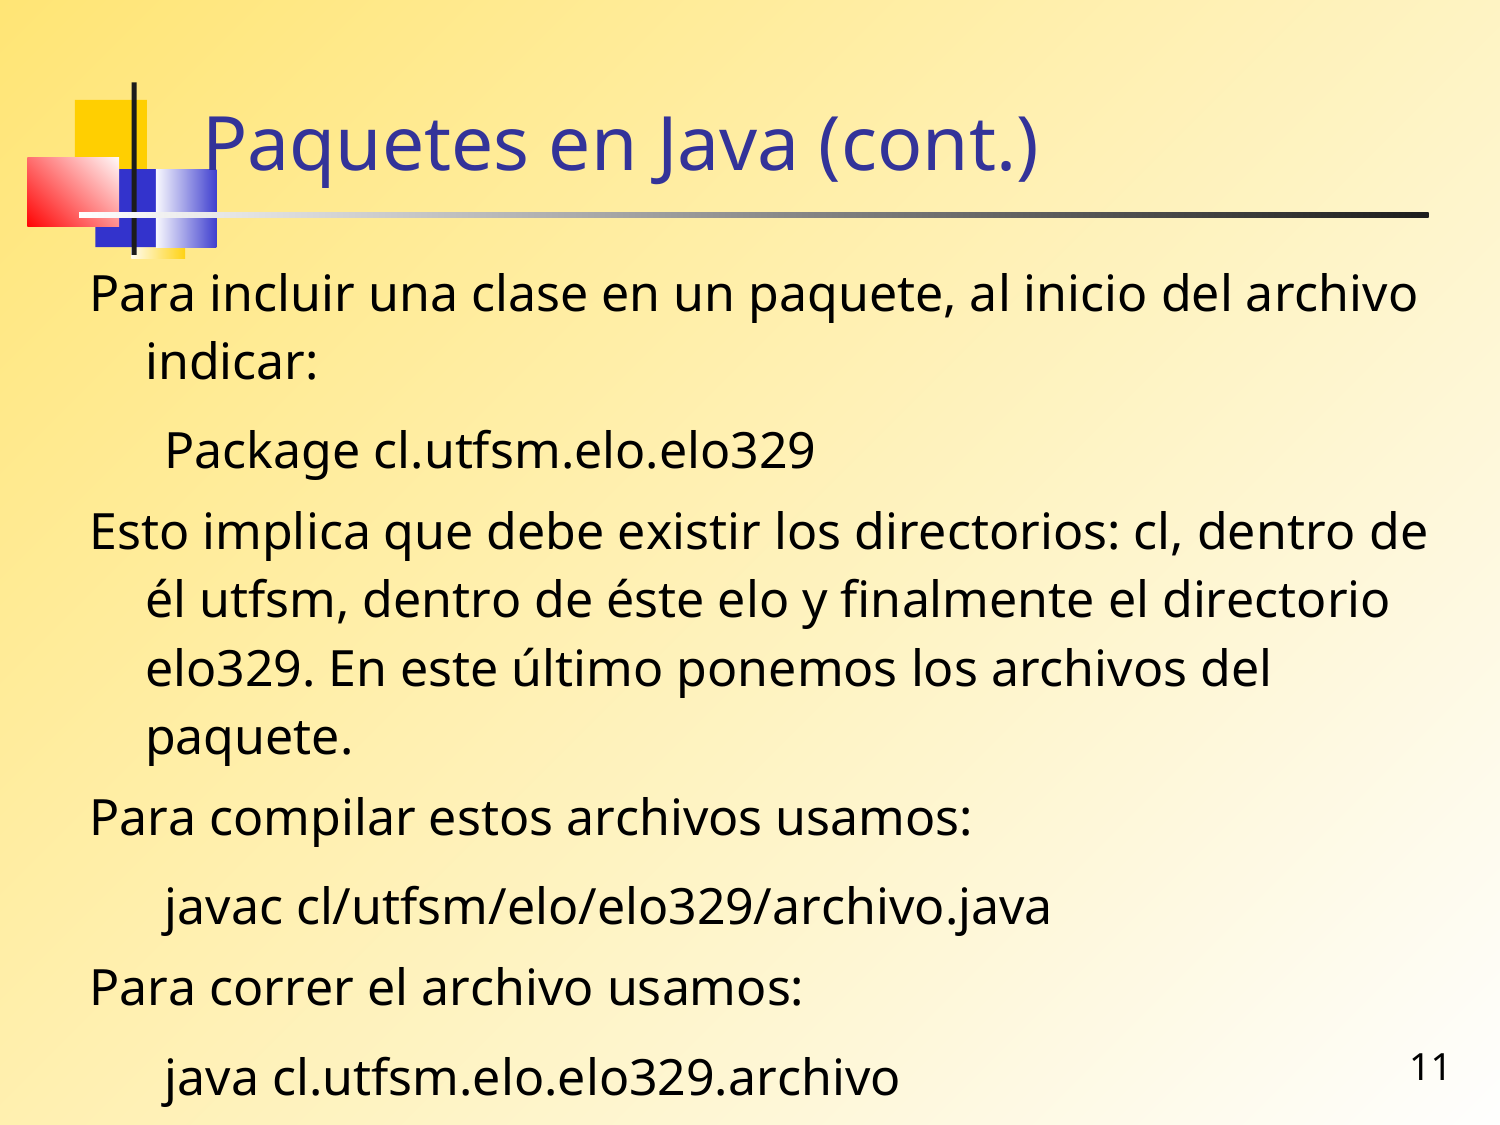

# Paquetes en Java (cont.)
Para incluir una clase en un paquete, al inicio del archivo indicar:
Package cl.utfsm.elo.elo329
Esto implica que debe existir los directorios: cl, dentro de él utfsm, dentro de éste elo y finalmente el directorio elo329. En este último ponemos los archivos del paquete.
Para compilar estos archivos usamos:
javac cl/utfsm/elo/elo329/archivo.java
Para correr el archivo usamos:
java cl.utfsm.elo.elo329.archivo
11